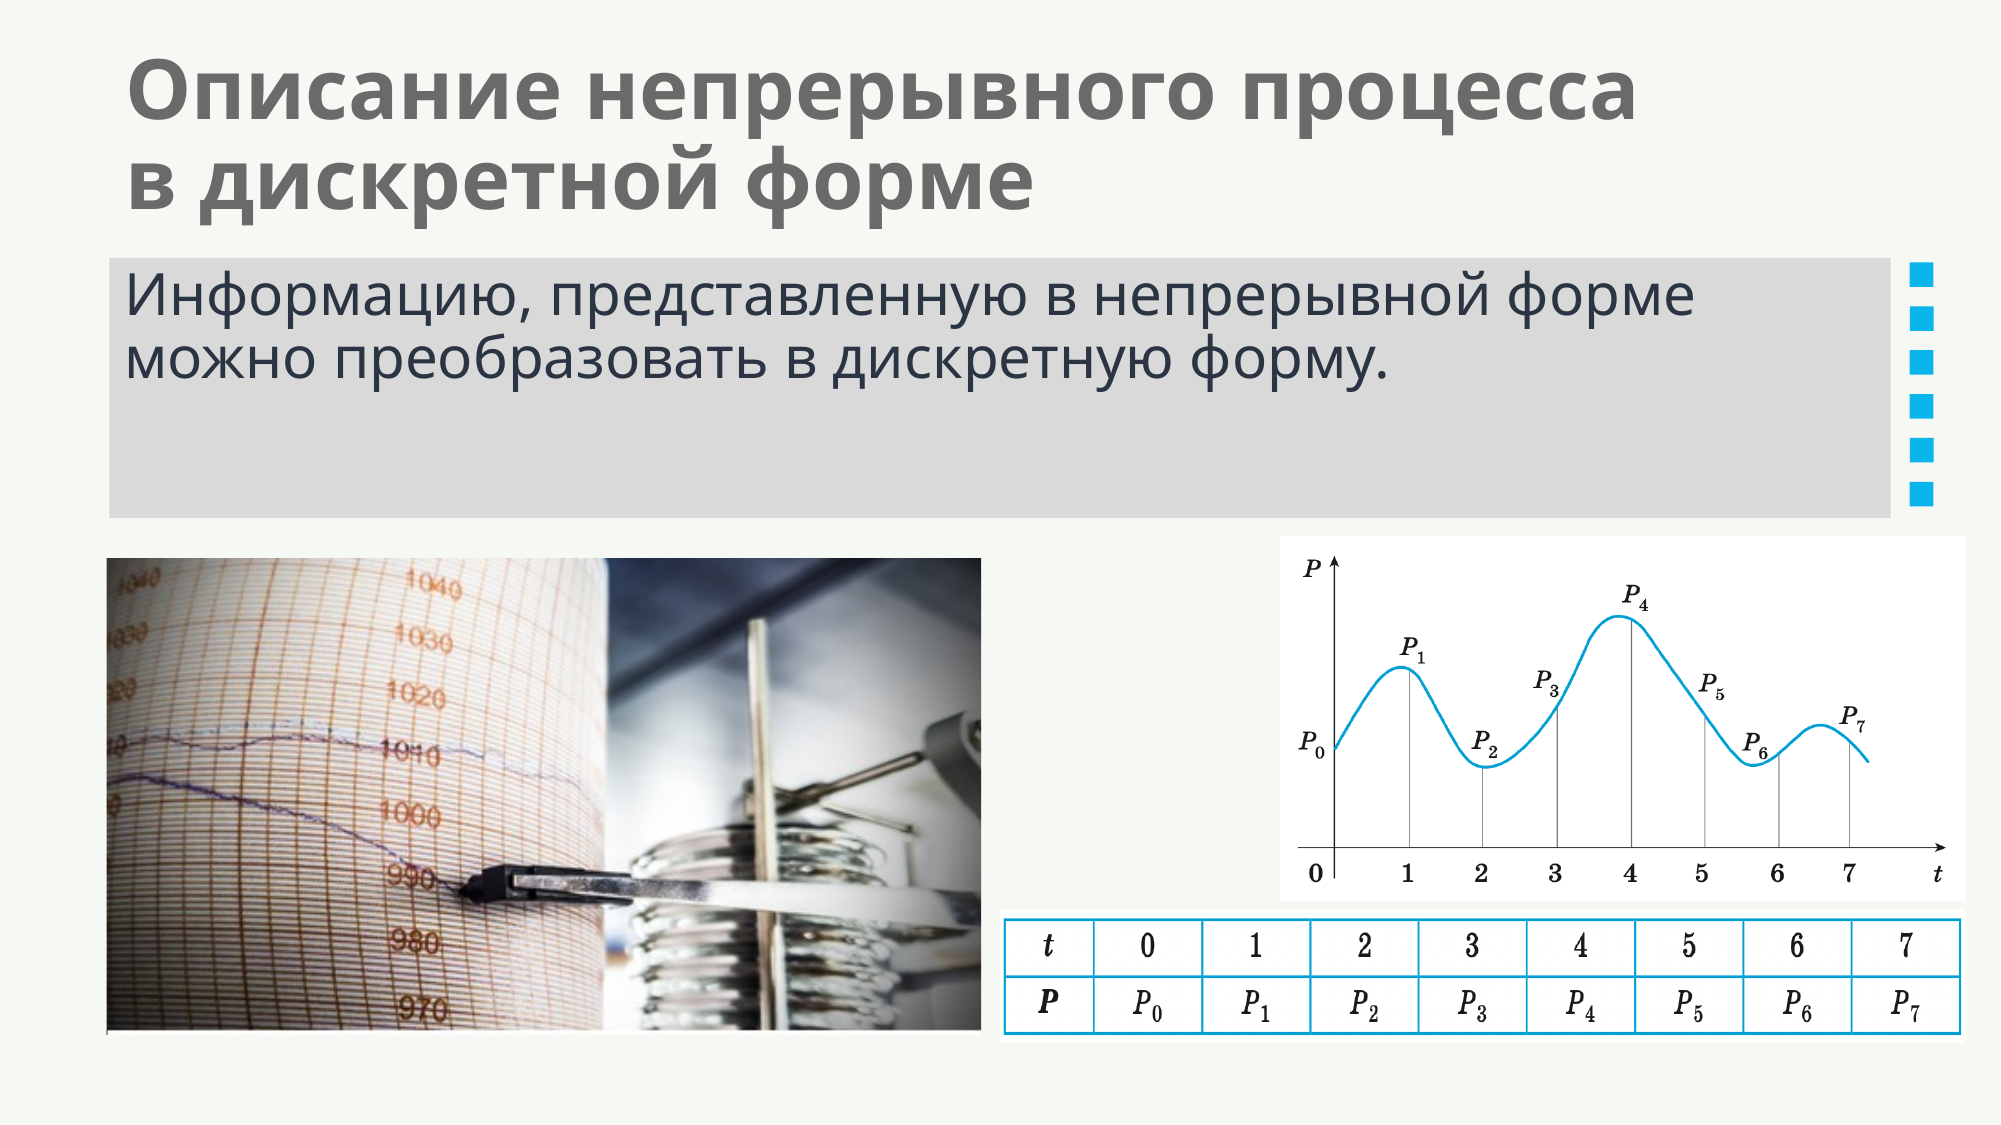

# Описание непрерывного процесса в дискретной форме
Информацию, представленную в непрерывной форме можно преобразовать в дискретную форму.